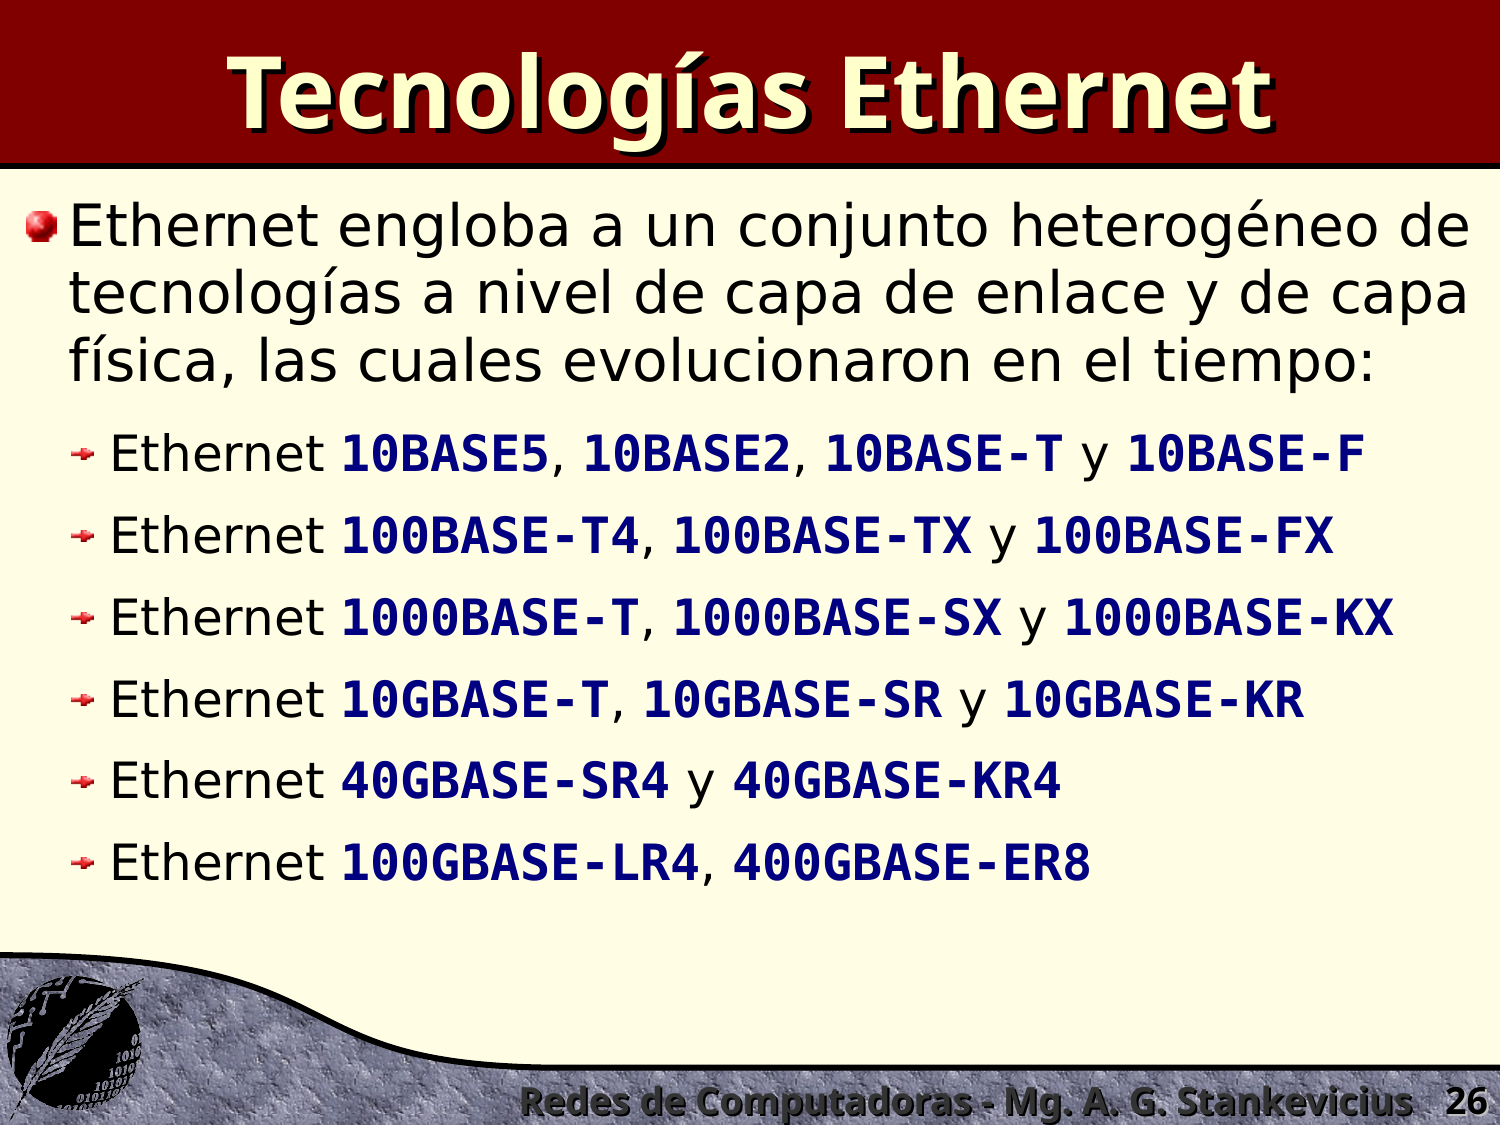

# Tecnologías Ethernet
Ethernet engloba a un conjunto heterogéneo de tecnologías a nivel de capa de enlace y de capa física, las cuales evolucionaron en el tiempo:
Ethernet 10BASE5, 10BASE2, 10BASE-T y 10BASE-F
Ethernet 100BASE-T4, 100BASE-TX y 100BASE-FX
Ethernet 1000BASE-T, 1000BASE-SX y 1000BASE-KX
Ethernet 10GBASE-T, 10GBASE-SR y 10GBASE-KR
Ethernet 40GBASE-SR4 y 40GBASE-KR4
Ethernet 100GBASE-LR4, 400GBASE-ER8
26